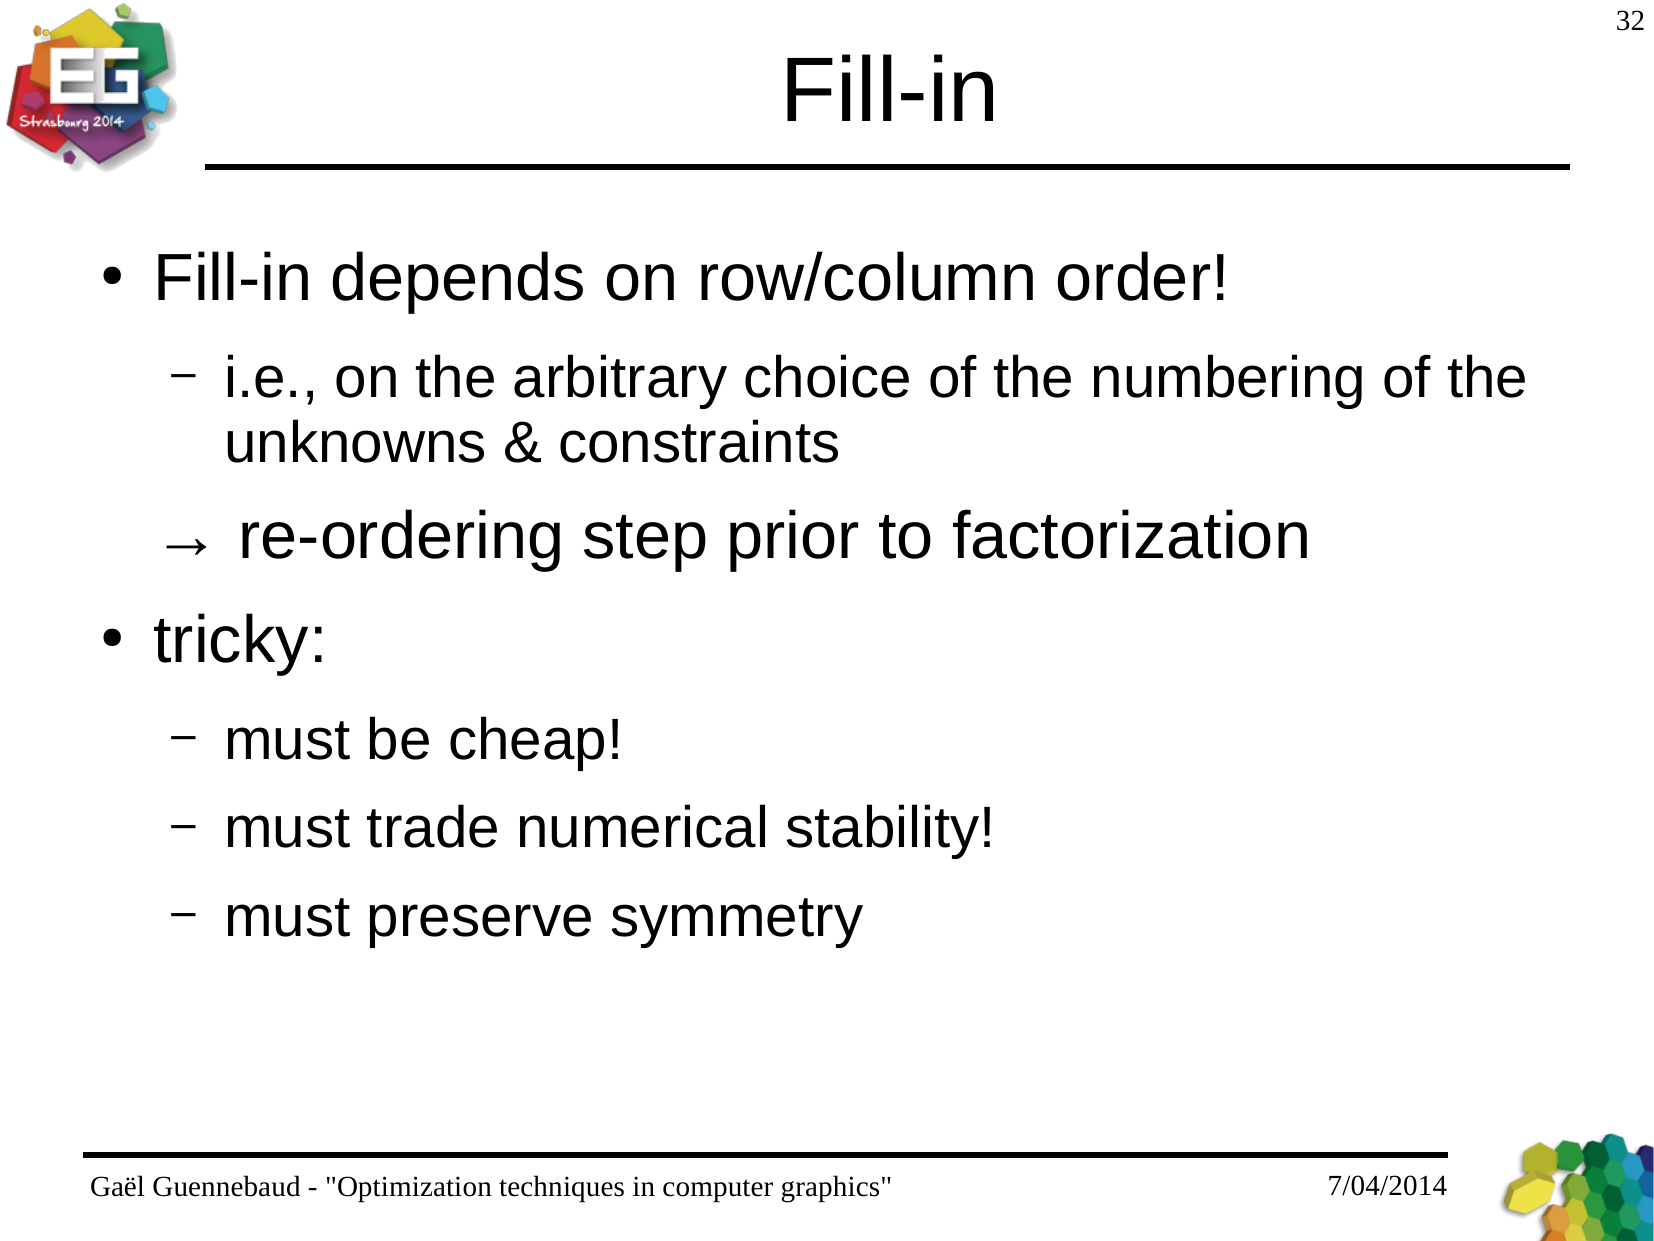

32
# Fill-in
Fill-in depends on row/column order!
i.e., on the arbitrary choice of the numbering of the unknowns & constraints
→ re-ordering step prior to factorization
tricky:
must be cheap!
must trade numerical stability!
must preserve symmetry
7/04/2014
Gaël Guennebaud - "Optimization techniques in computer graphics"